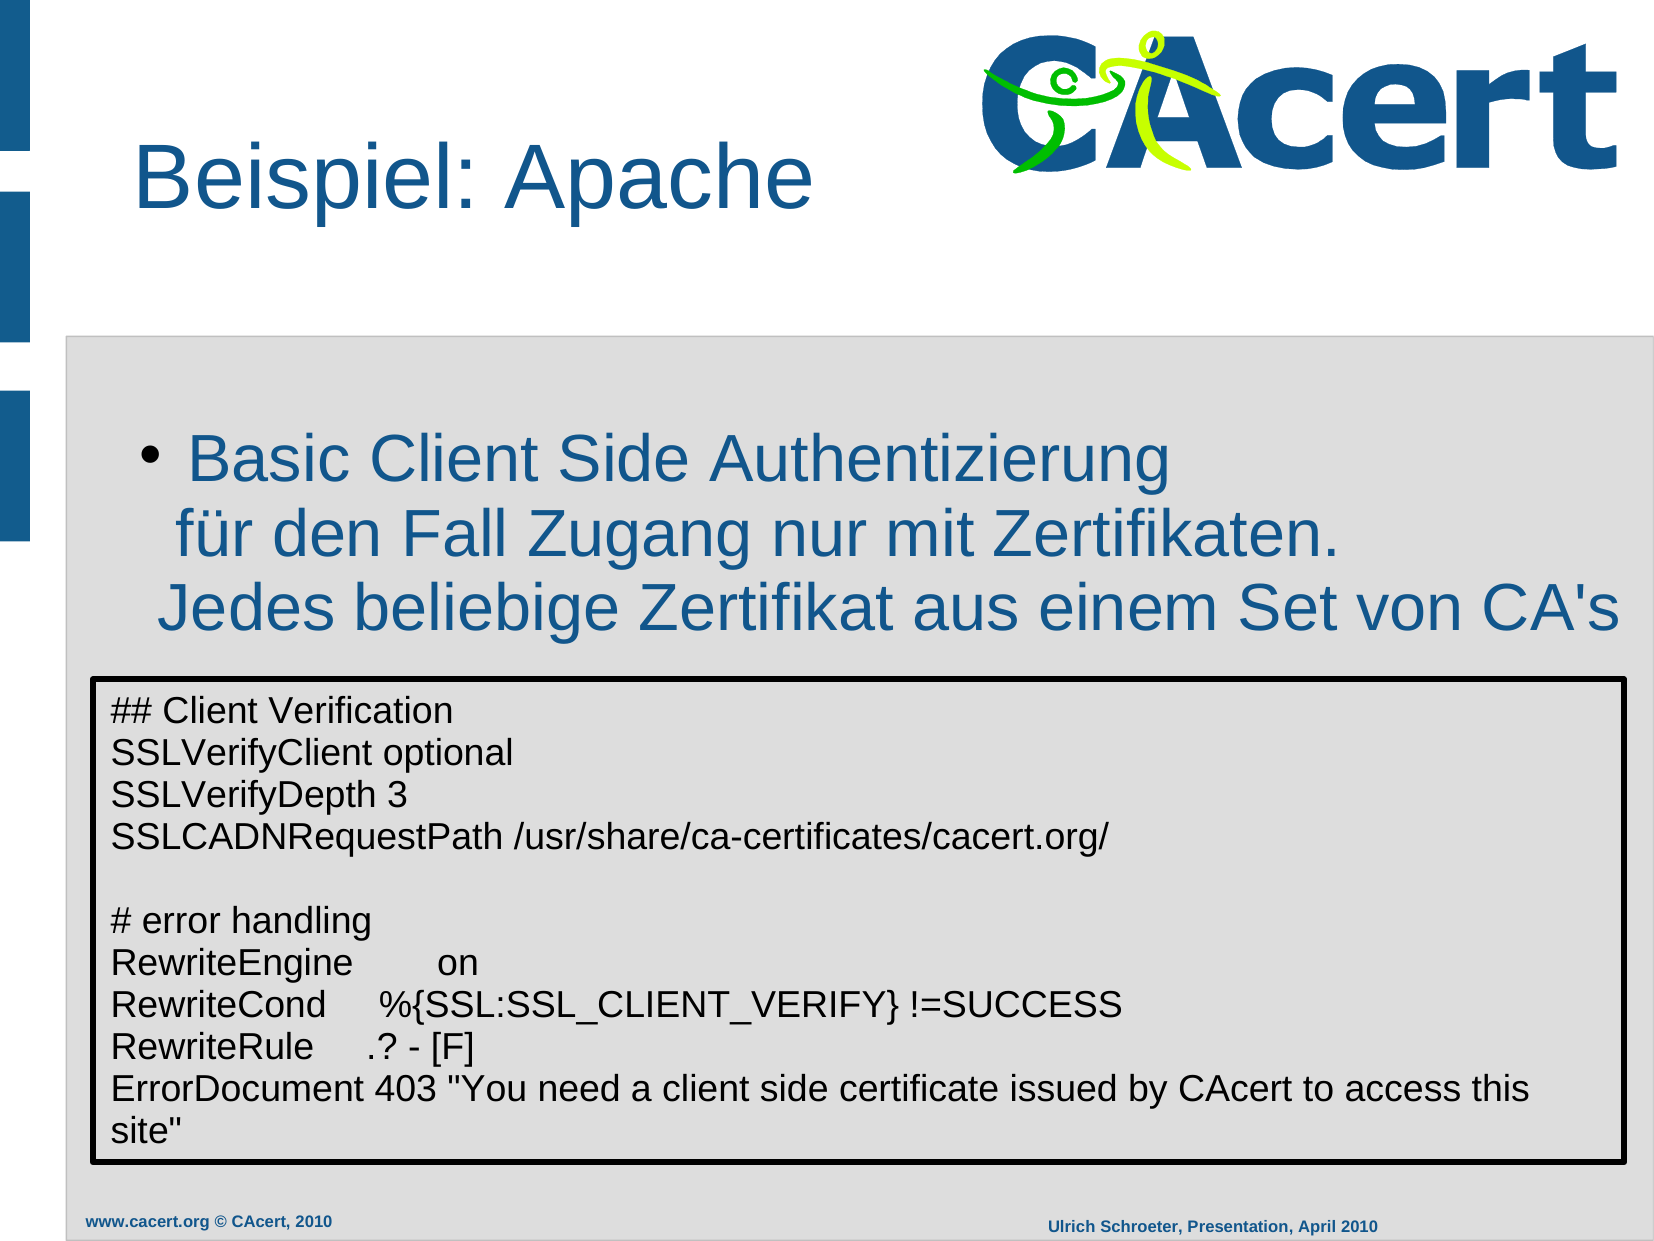

Beispiel: Apache
 Basic Client Side Authentizierung
 für den Fall Zugang nur mit Zertifikaten.
 Jedes beliebige Zertifikat aus einem Set von CA's
## Client Verification
SSLVerifyClient optional
SSLVerifyDepth 3
SSLCADNRequestPath /usr/share/ca-certificates/cacert.org/
# error handling
RewriteEngine on
RewriteCond %{SSL:SSL_CLIENT_VERIFY} !=SUCCESS
RewriteRule .? - [F]
ErrorDocument 403 "You need a client side certificate issued by CAcert to access this site"